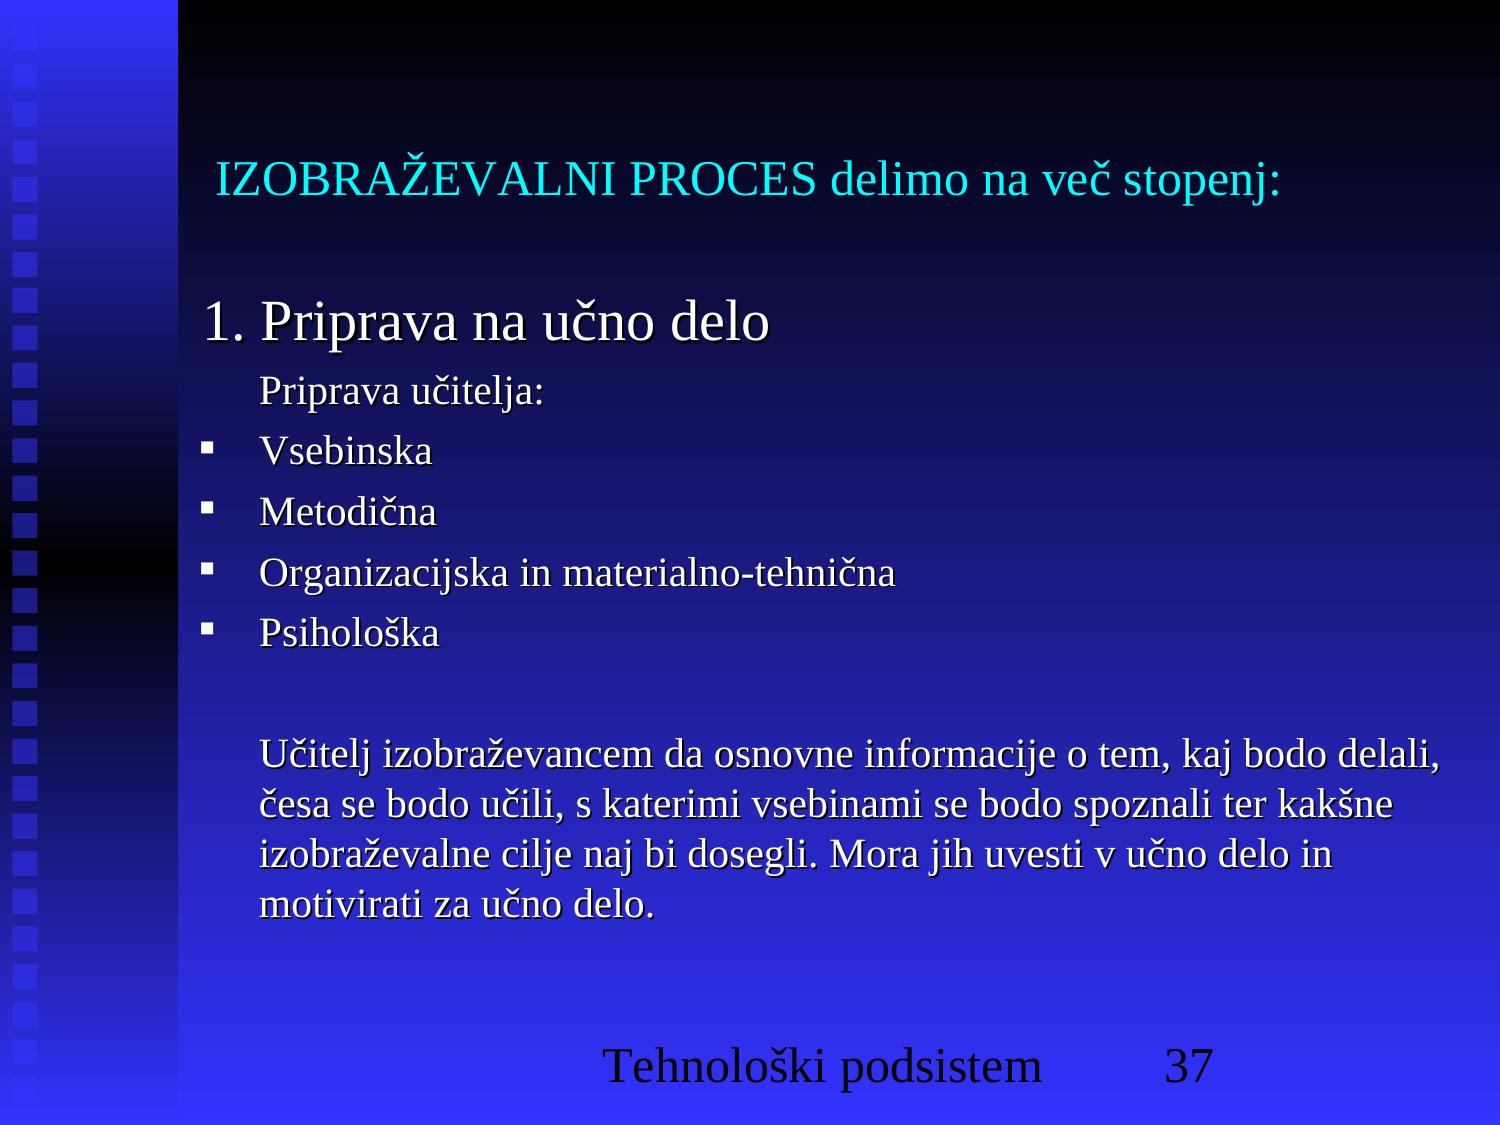

# IZOBRAŽEVALNI PROCES delimo na več stopenj:
1. Priprava na učno delo
	Priprava učitelja:
Vsebinska
Metodična
Organizacijska in materialno-tehnična
Psihološka
	Učitelj izobraževancem da osnovne informacije o tem, kaj bodo delali, česa se bodo učili, s katerimi vsebinami se bodo spoznali ter kakšne izobraževalne cilje naj bi dosegli. Mora jih uvesti v učno delo in motivirati za učno delo.
Tehnološki podsistem
37